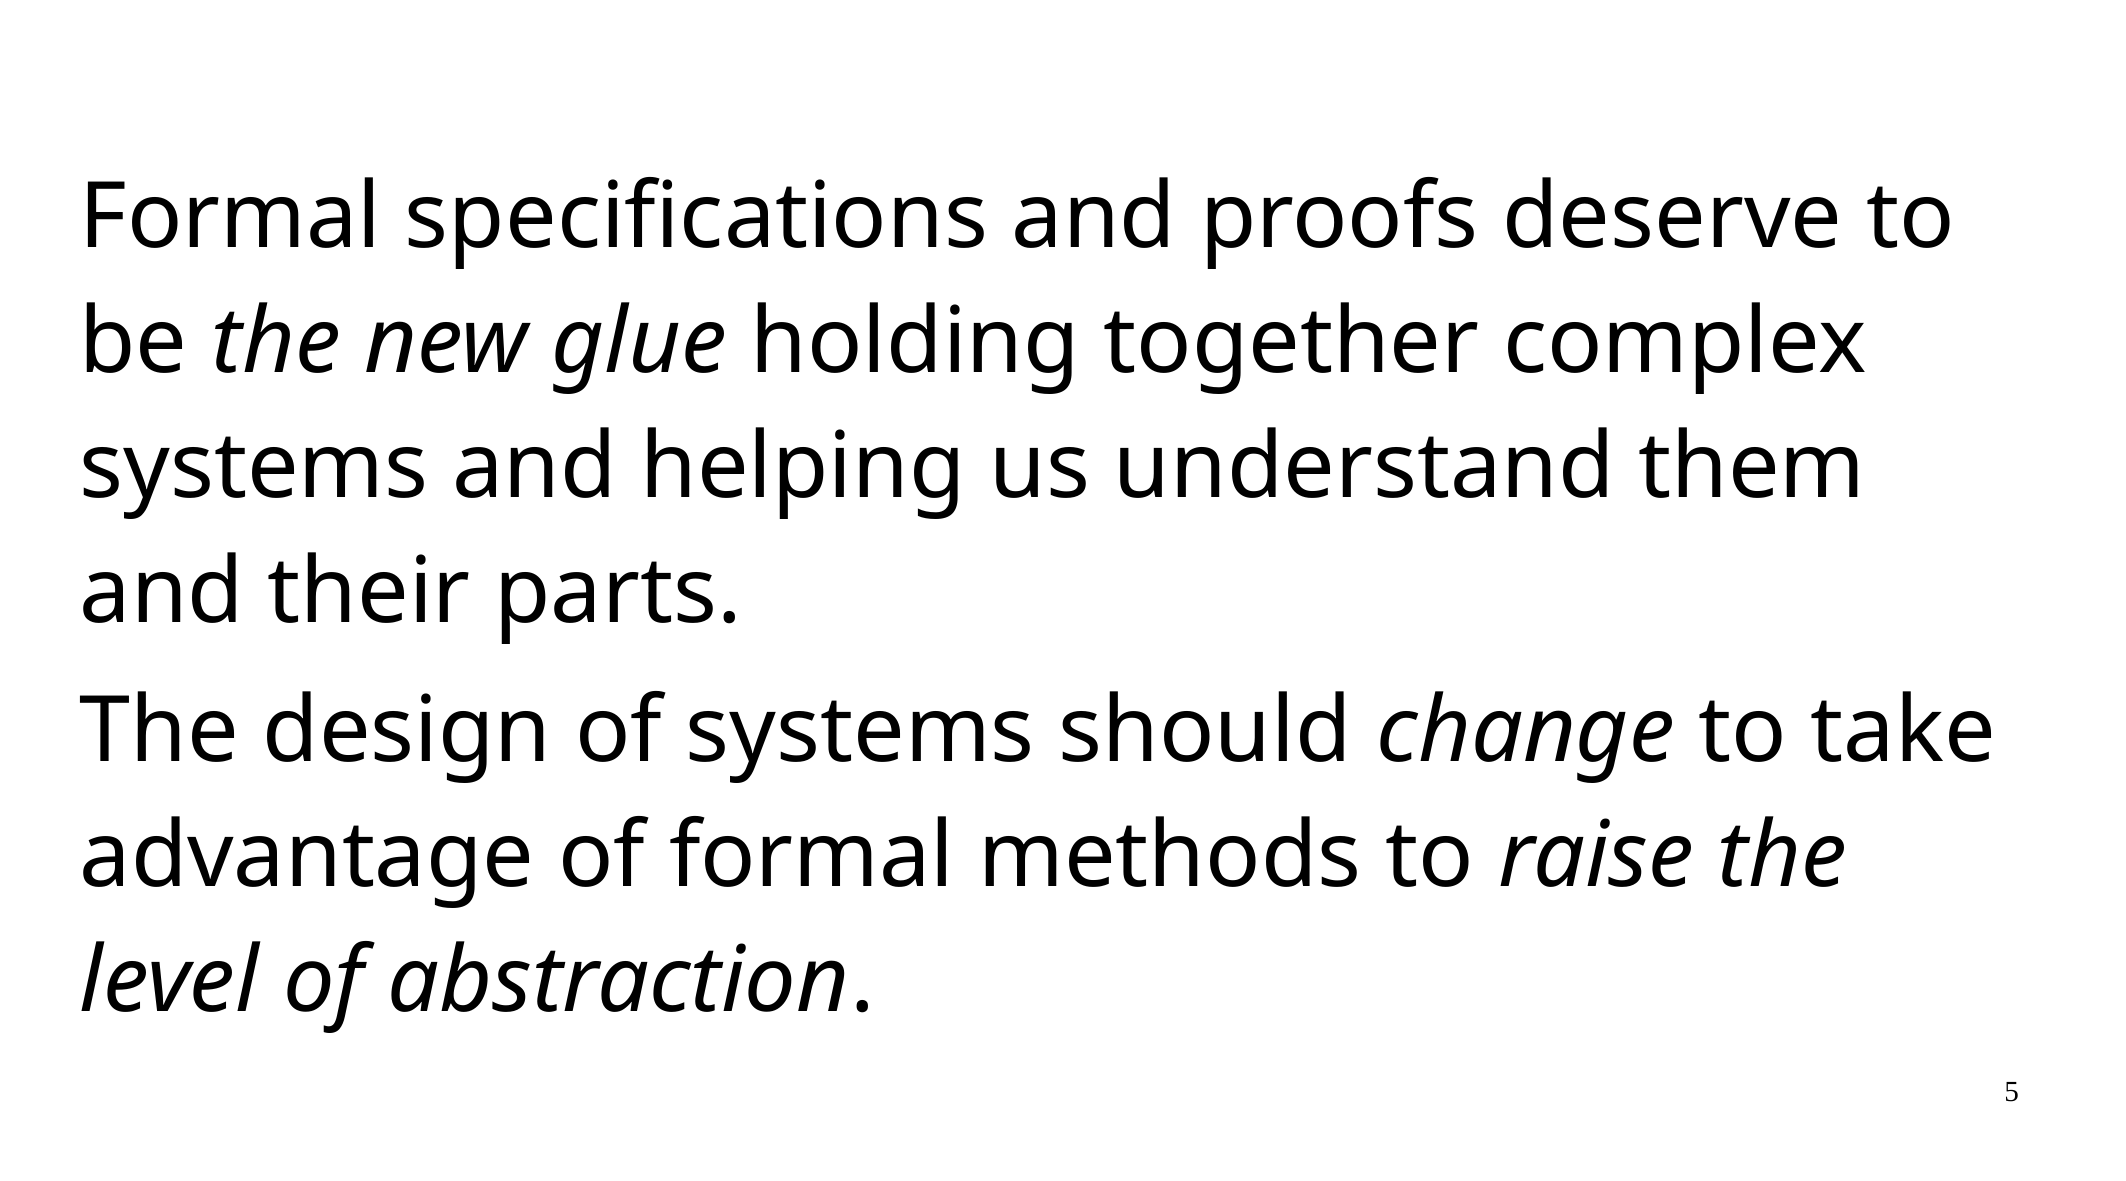

Formal specifications and proofs deserve to be the new glue holding together complex systems and helping us understand them and their parts.
The design of systems should change to take advantage of formal methods to raise the level of abstraction.
5